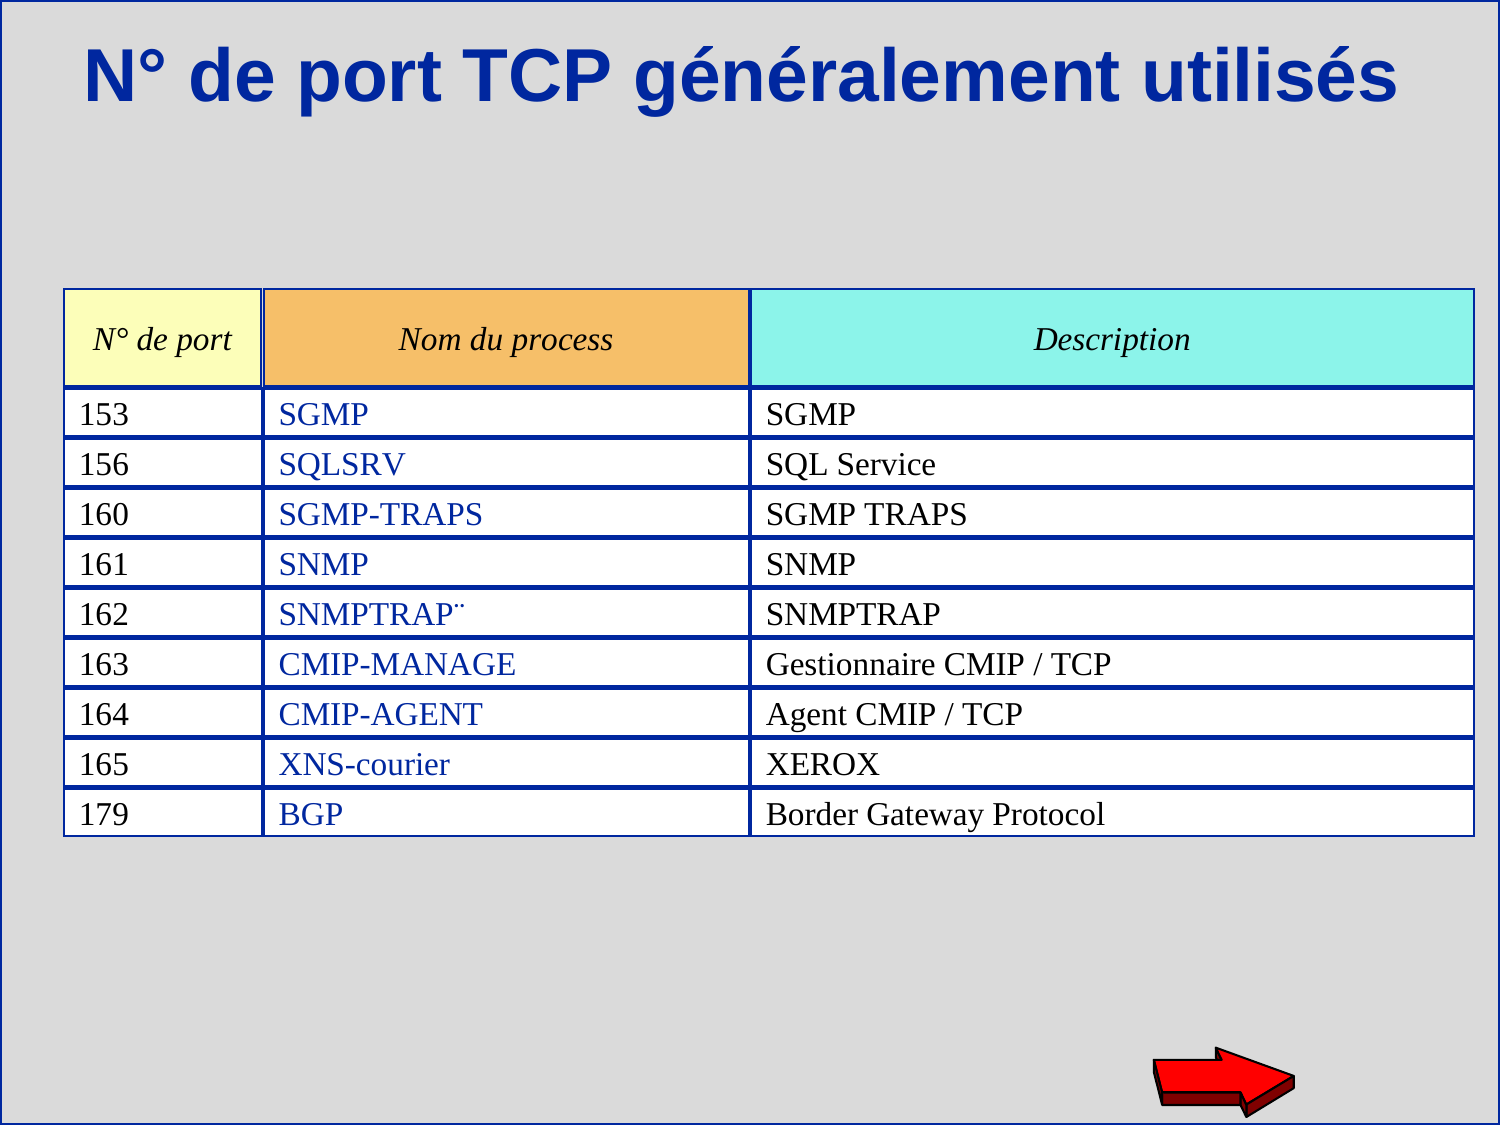

# N° de port TCP généralement utilisés
N° de port
Nom du process
Description
153
SGMP
SGMP
156
SQLSRV
SQL Service
160
SGMP-TRAPS
SGMP TRAPS
161
SNMP
SNMP
162
SNMPTRAP¨
SNMPTRAP
163
CMIP-MANAGE
Gestionnaire CMIP / TCP
164
CMIP-AGENT
Agent CMIP / TCP
165
XNS-courier
XEROX
179
BGP
Border Gateway Protocol
<date/time> Michel BESSON